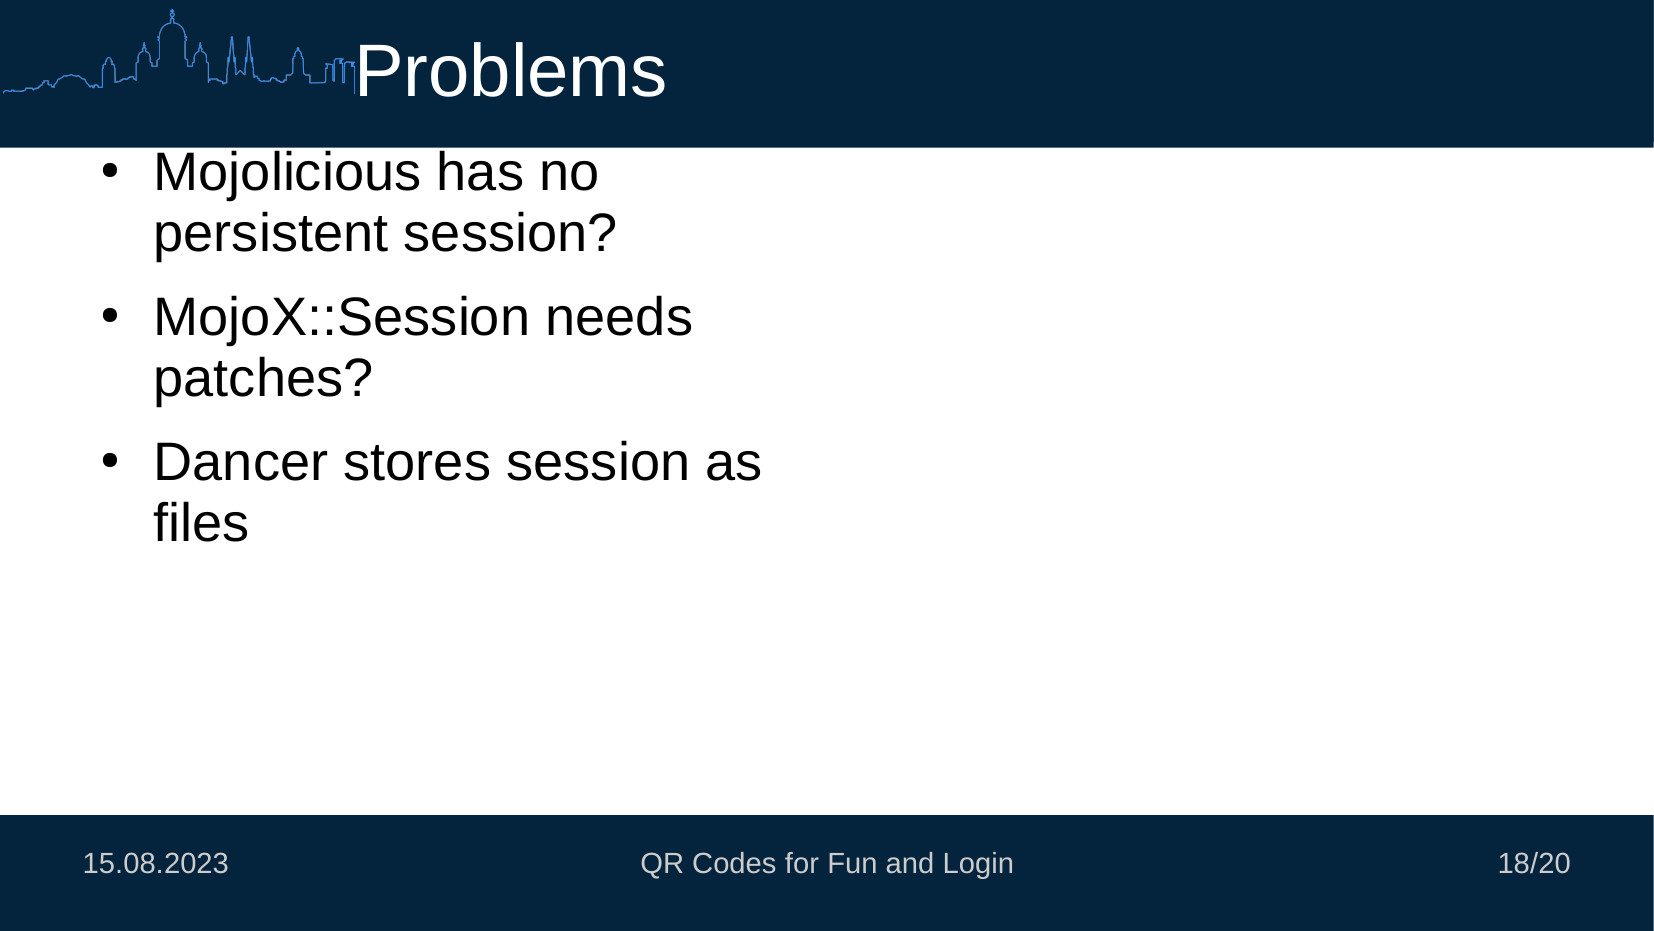

# Problems
Mojolicious has no persistent session?
MojoX::Session needs patches?
Dancer stores session as files
08. März 2019
18